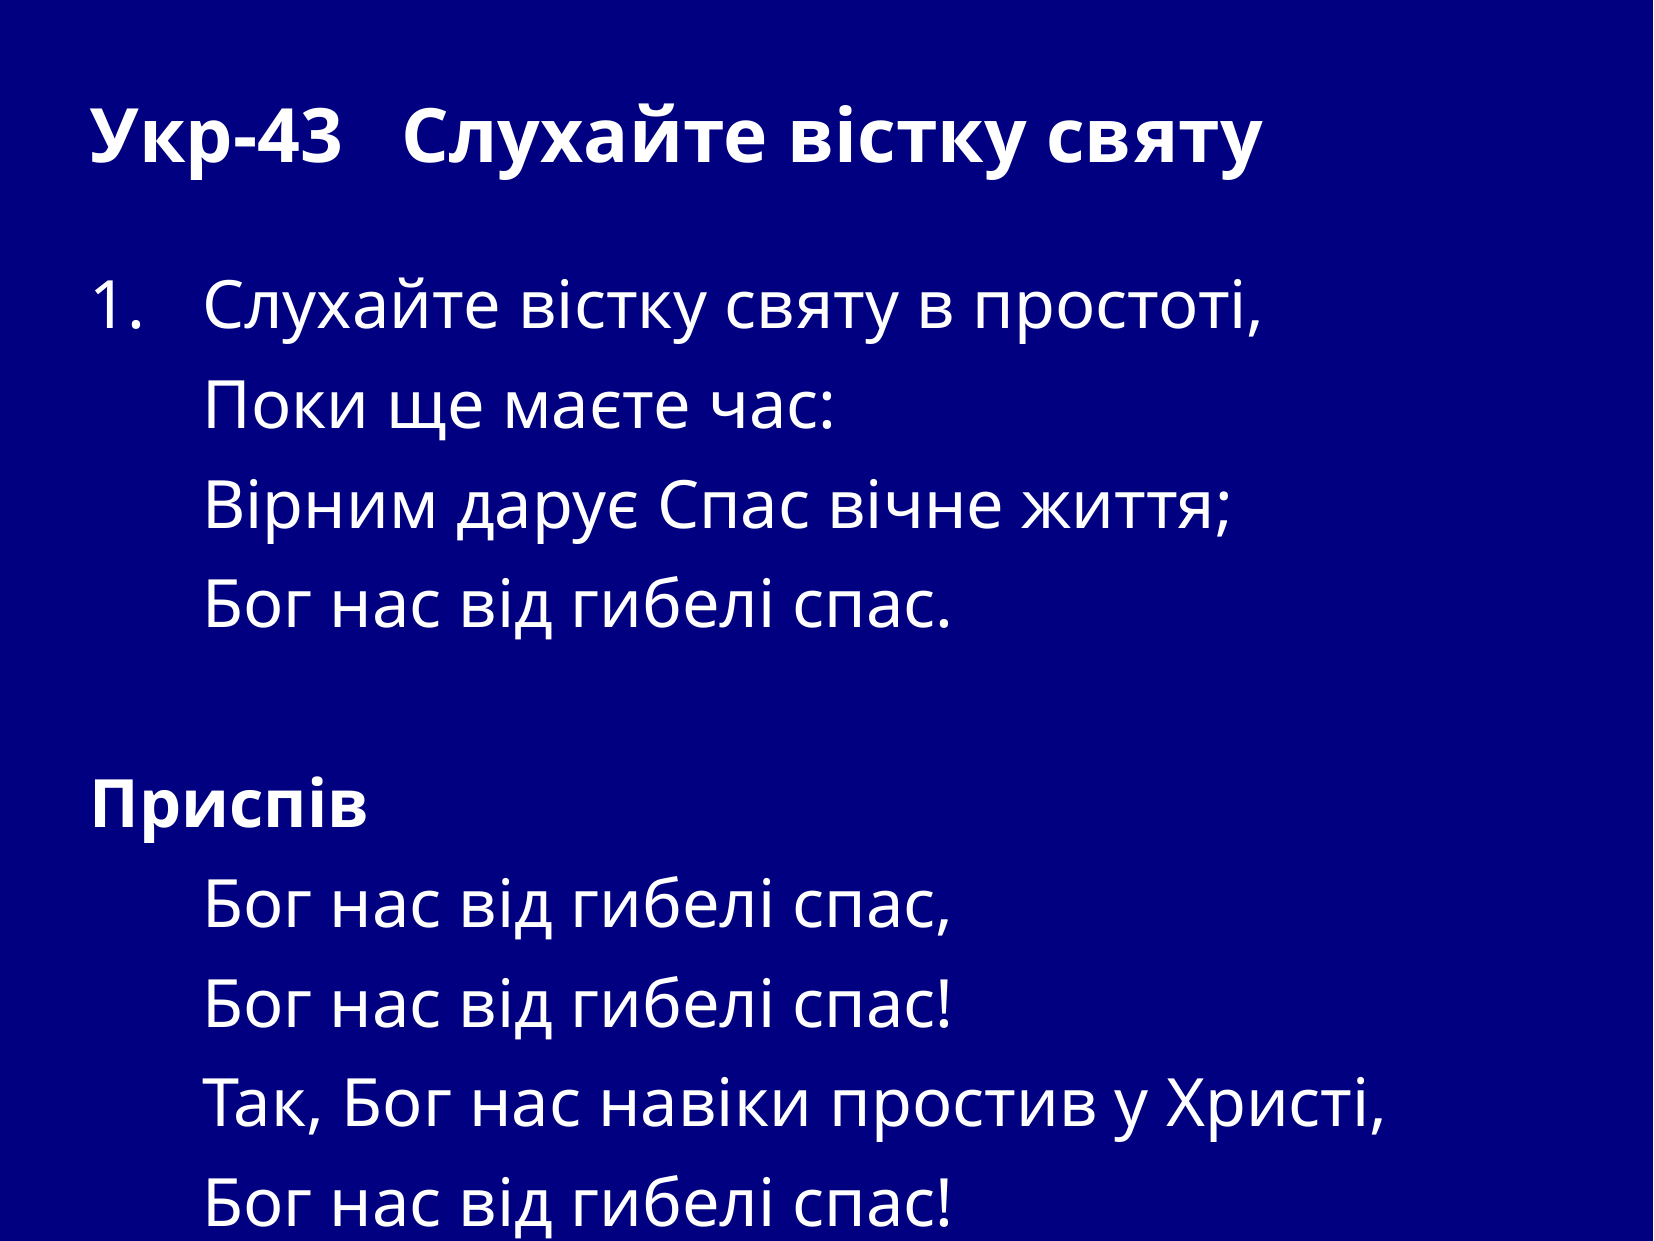

Укр-43 Слухайте вістку святу
1.	Слухайте вістку святу в простоті,
	Поки ще маєте час:
	Вірним дарує Спас вічне життя;
	Бог нас від гибелі спас.
Приспів
	Бог нас від гибелі спас,
	Бог нас від гибелі спас!
	Так, Бог нас навіки простив у Христі,
	Бог нас від гибелі спас!